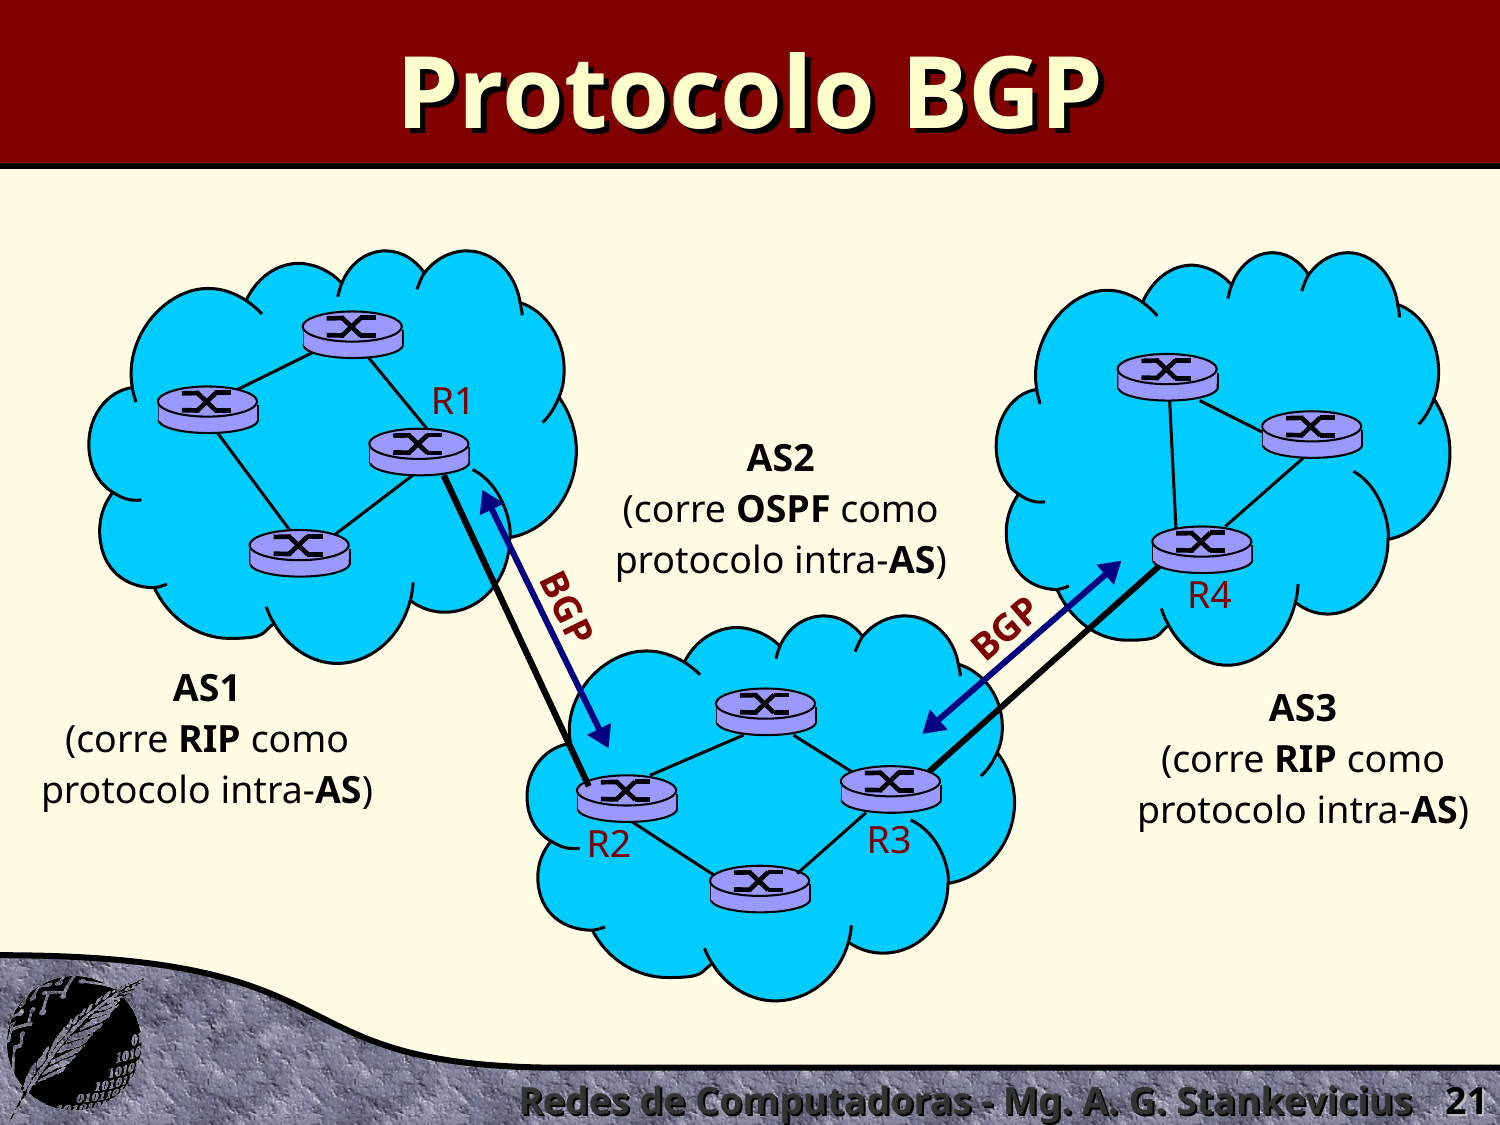

# Protocolo BGP
R1
AS2
(corre OSPF como
protocolo intra-AS)
BGP
BGP
R4
AS1
(corre RIP como
protocolo intra-AS)
AS3
(corre RIP como
protocolo intra-AS)
R3
R2
21